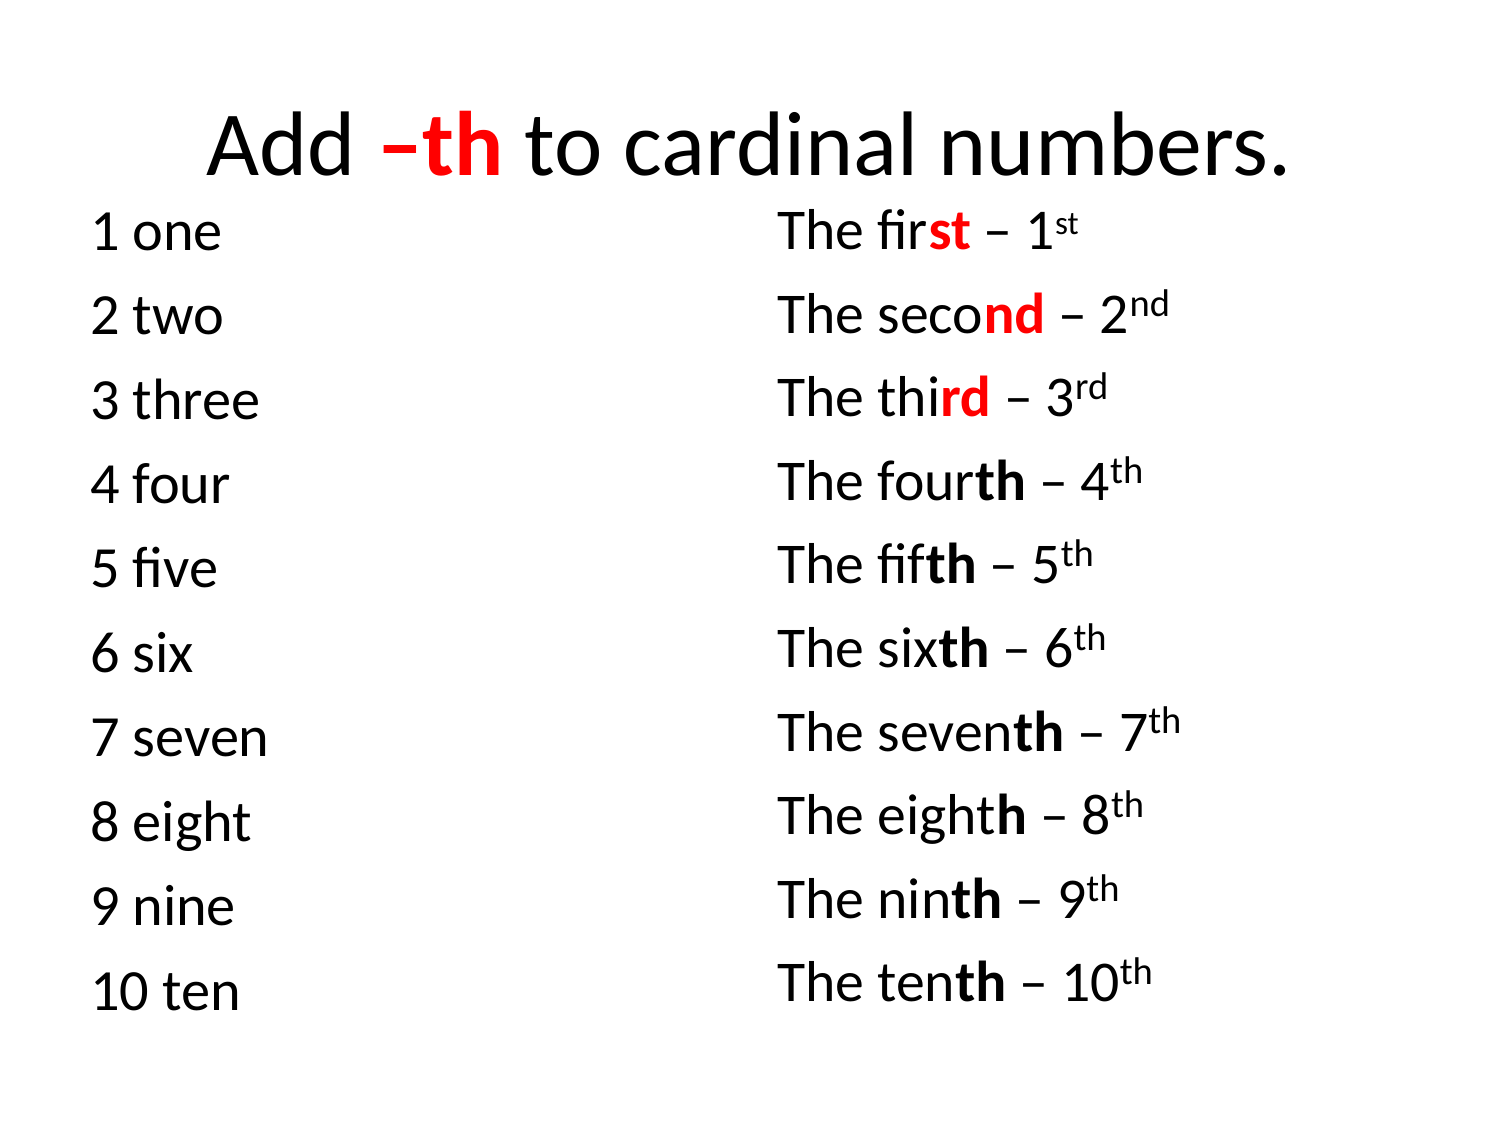

# Add –th to cardinal numbers.
1 one
2 two
3 three
4 four
5 five
6 six
7 seven
8 eight
9 nine
10 ten
The first – 1st
The second – 2nd
The third – 3rd
The fourth – 4th
The fifth – 5th
The sixth – 6th
The seventh – 7th
The eighth – 8th
The ninth – 9th
The tenth – 10th